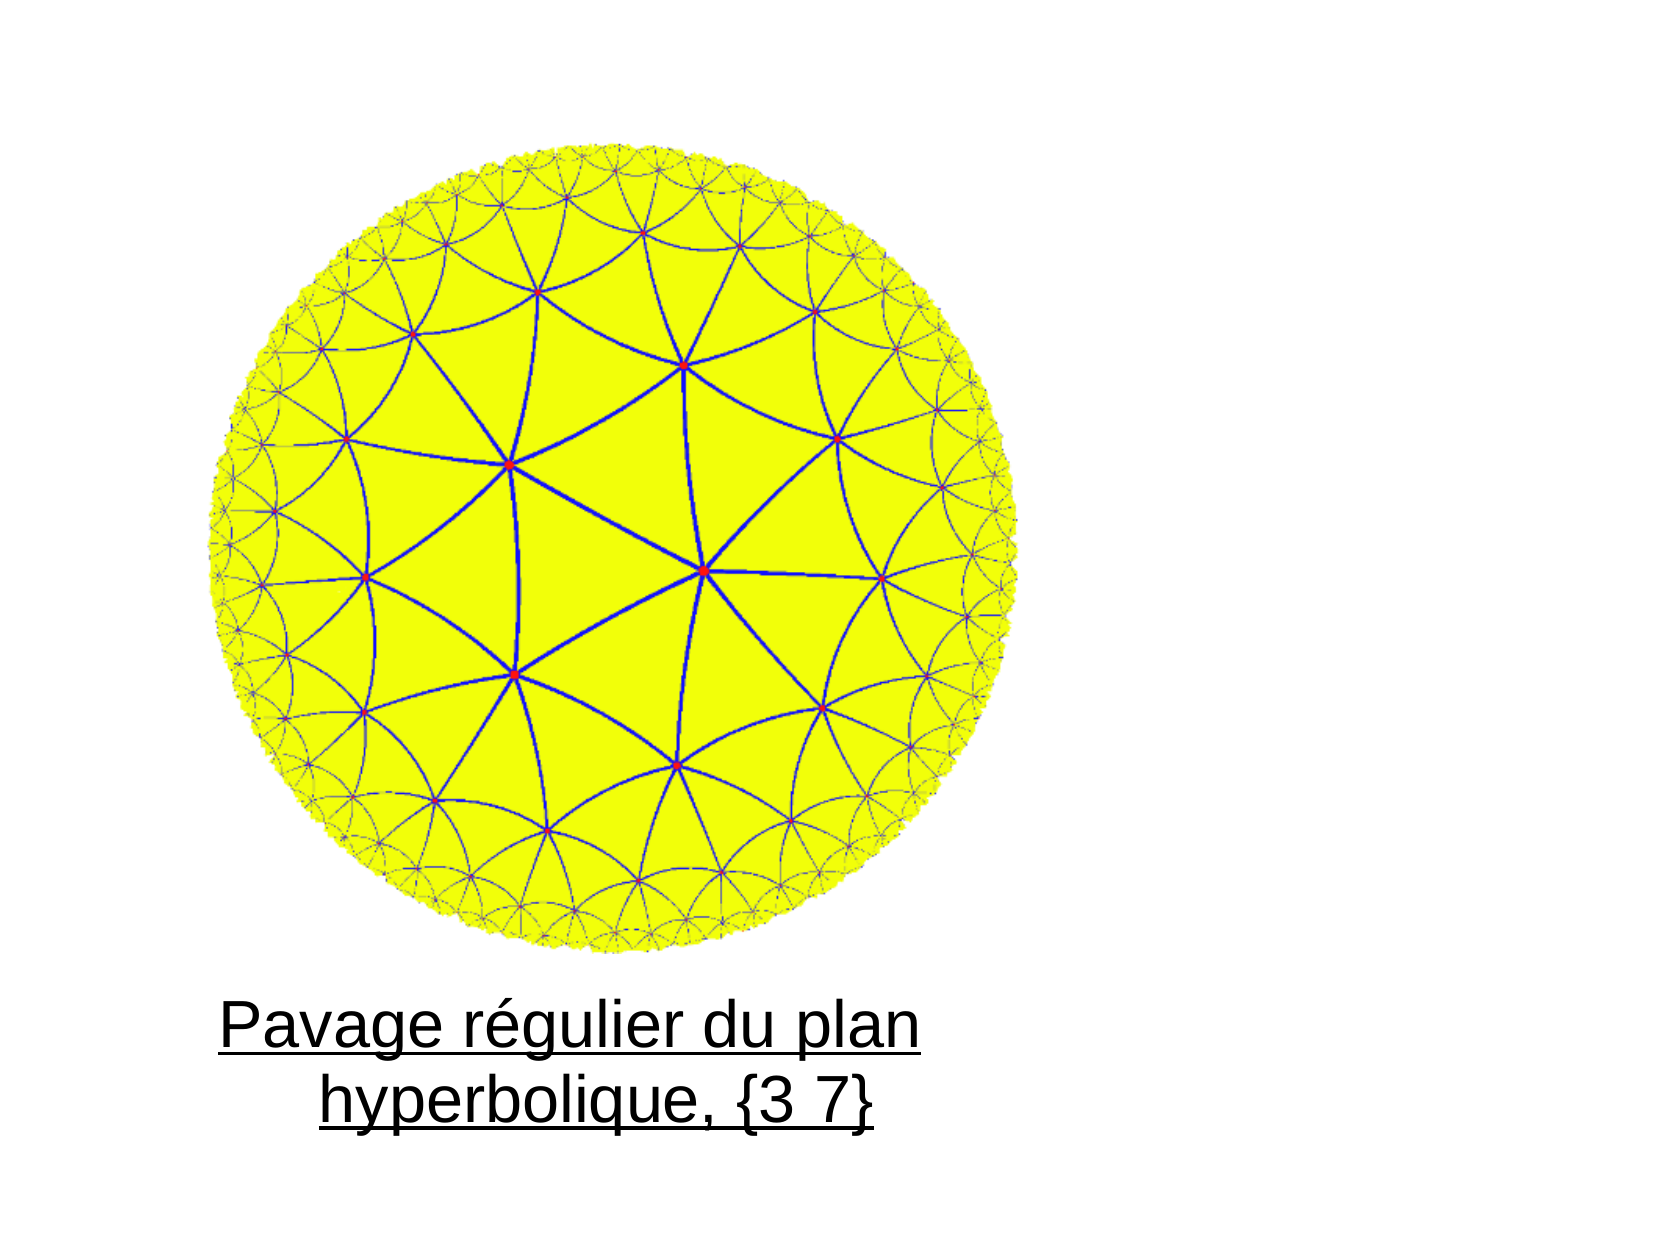

# Pavage régulier du plan hyperbolique, {3 7}